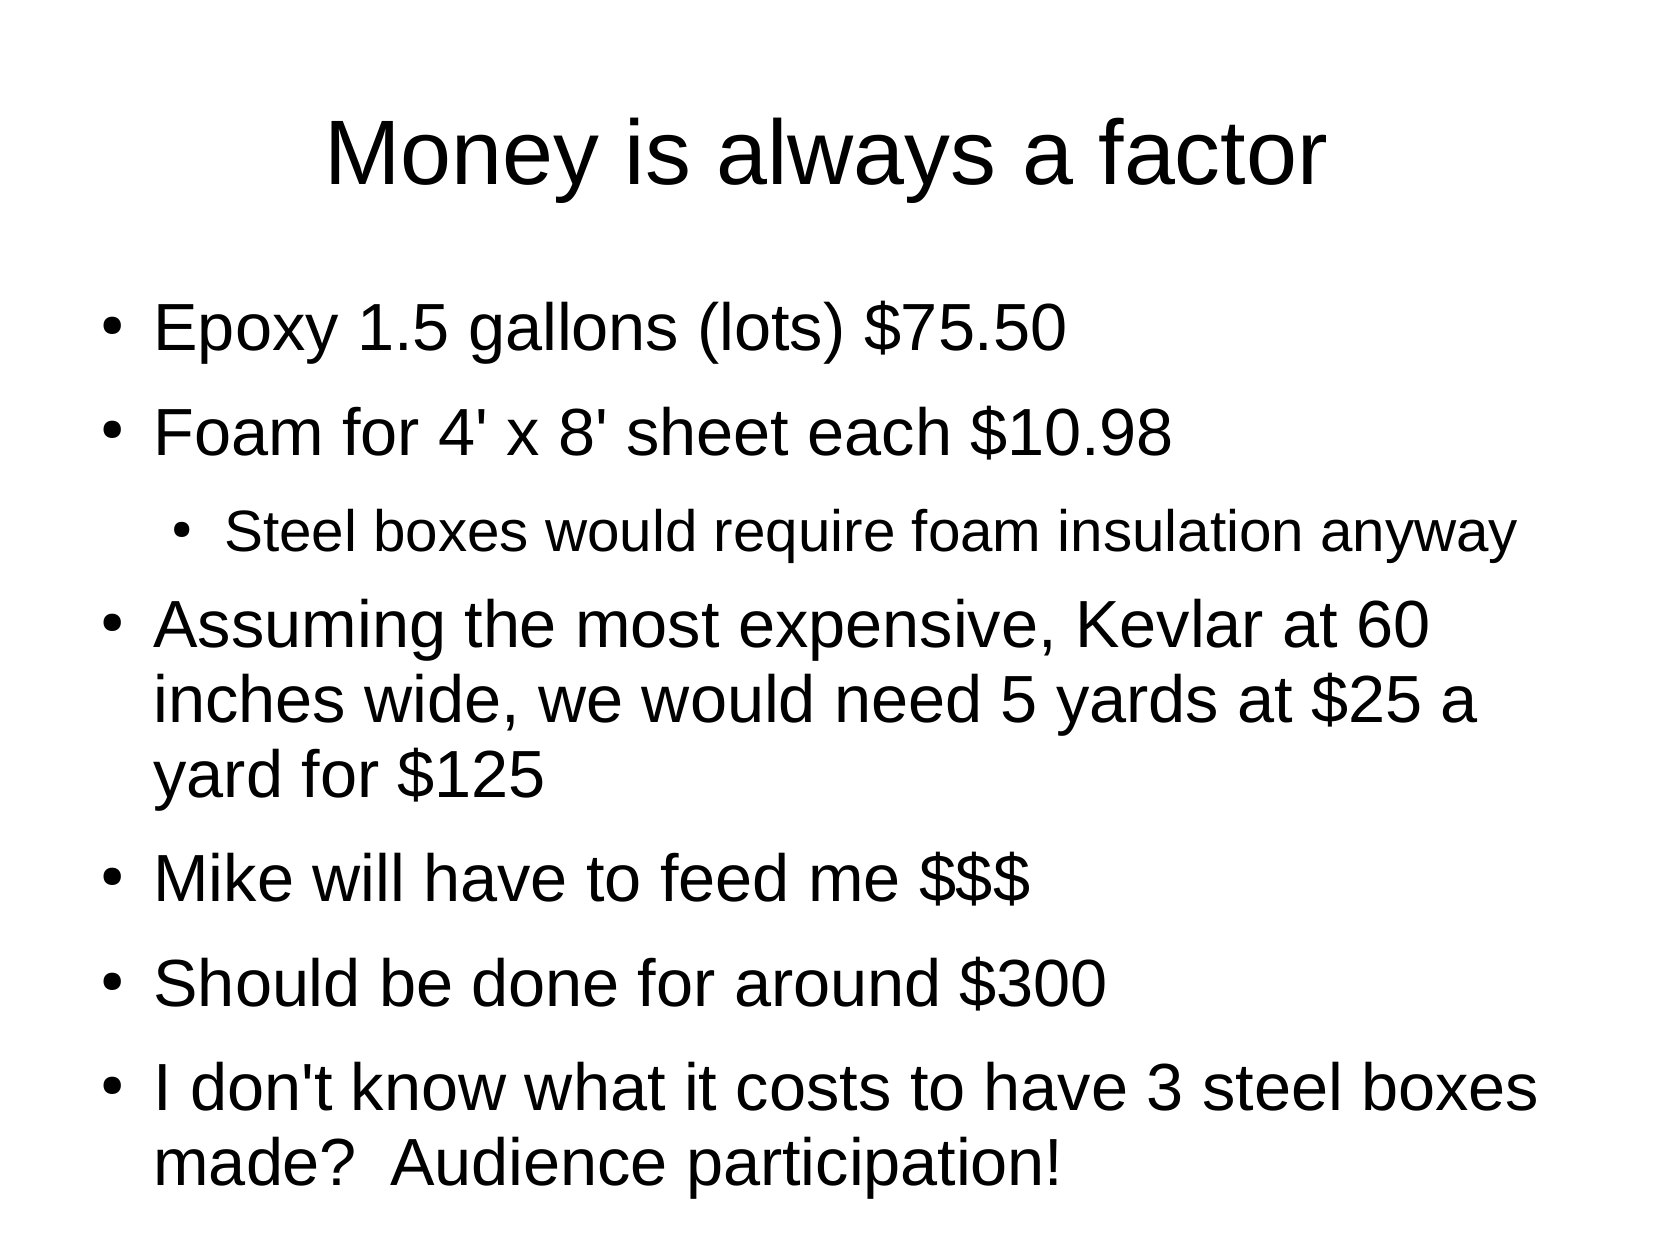

# Money is always a factor
Epoxy 1.5 gallons (lots) $75.50
Foam for 4' x 8' sheet each $10.98
Steel boxes would require foam insulation anyway
Assuming the most expensive, Kevlar at 60 inches wide, we would need 5 yards at $25 a yard for $125
Mike will have to feed me $$$
Should be done for around $300
I don't know what it costs to have 3 steel boxes made? Audience participation!